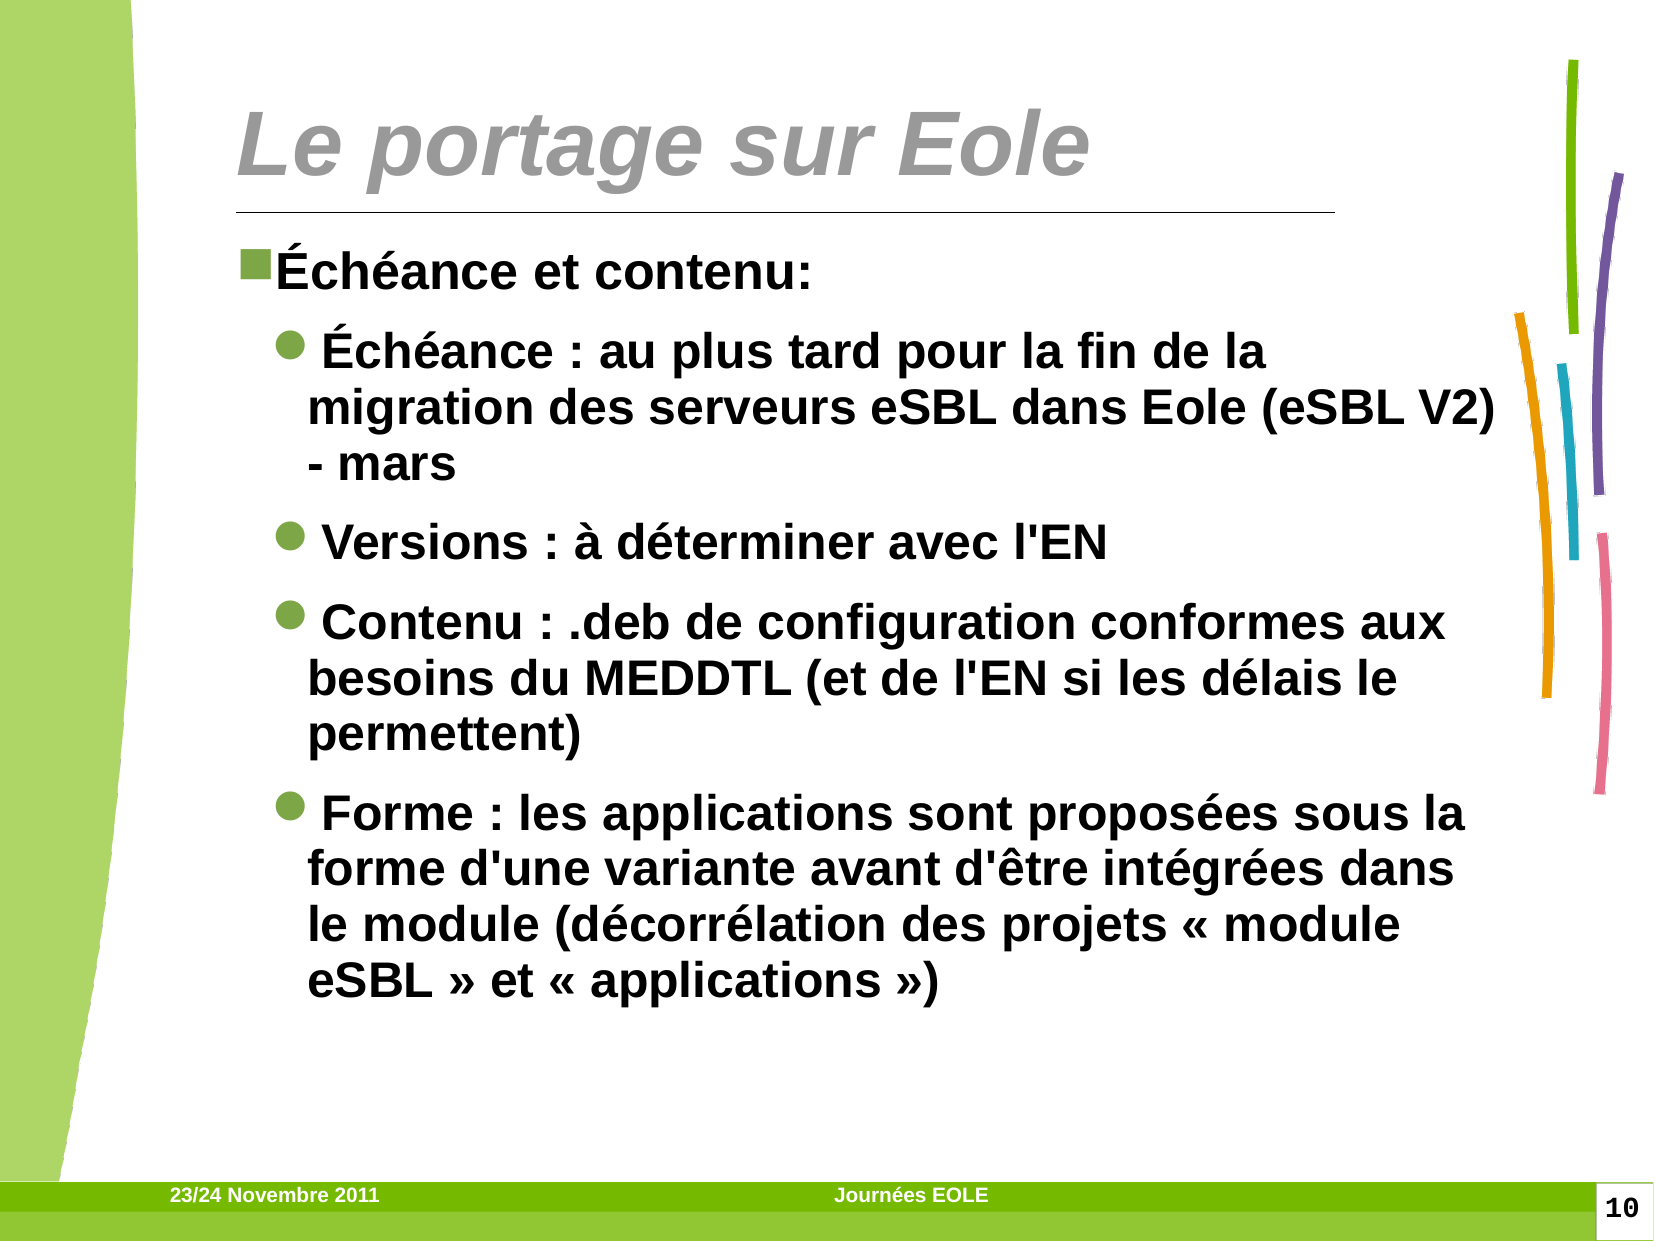

# Le portage sur Eole
Échéance et contenu:
Échéance : au plus tard pour la fin de la migration des serveurs eSBL dans Eole (eSBL V2) - mars
Versions : à déterminer avec l'EN
Contenu : .deb de configuration conformes aux besoins du MEDDTL (et de l'EN si les délais le permettent)
Forme : les applications sont proposées sous la forme d'une variante avant d'être intégrées dans le module (décorrélation des projets « module eSBL » et « applications »)